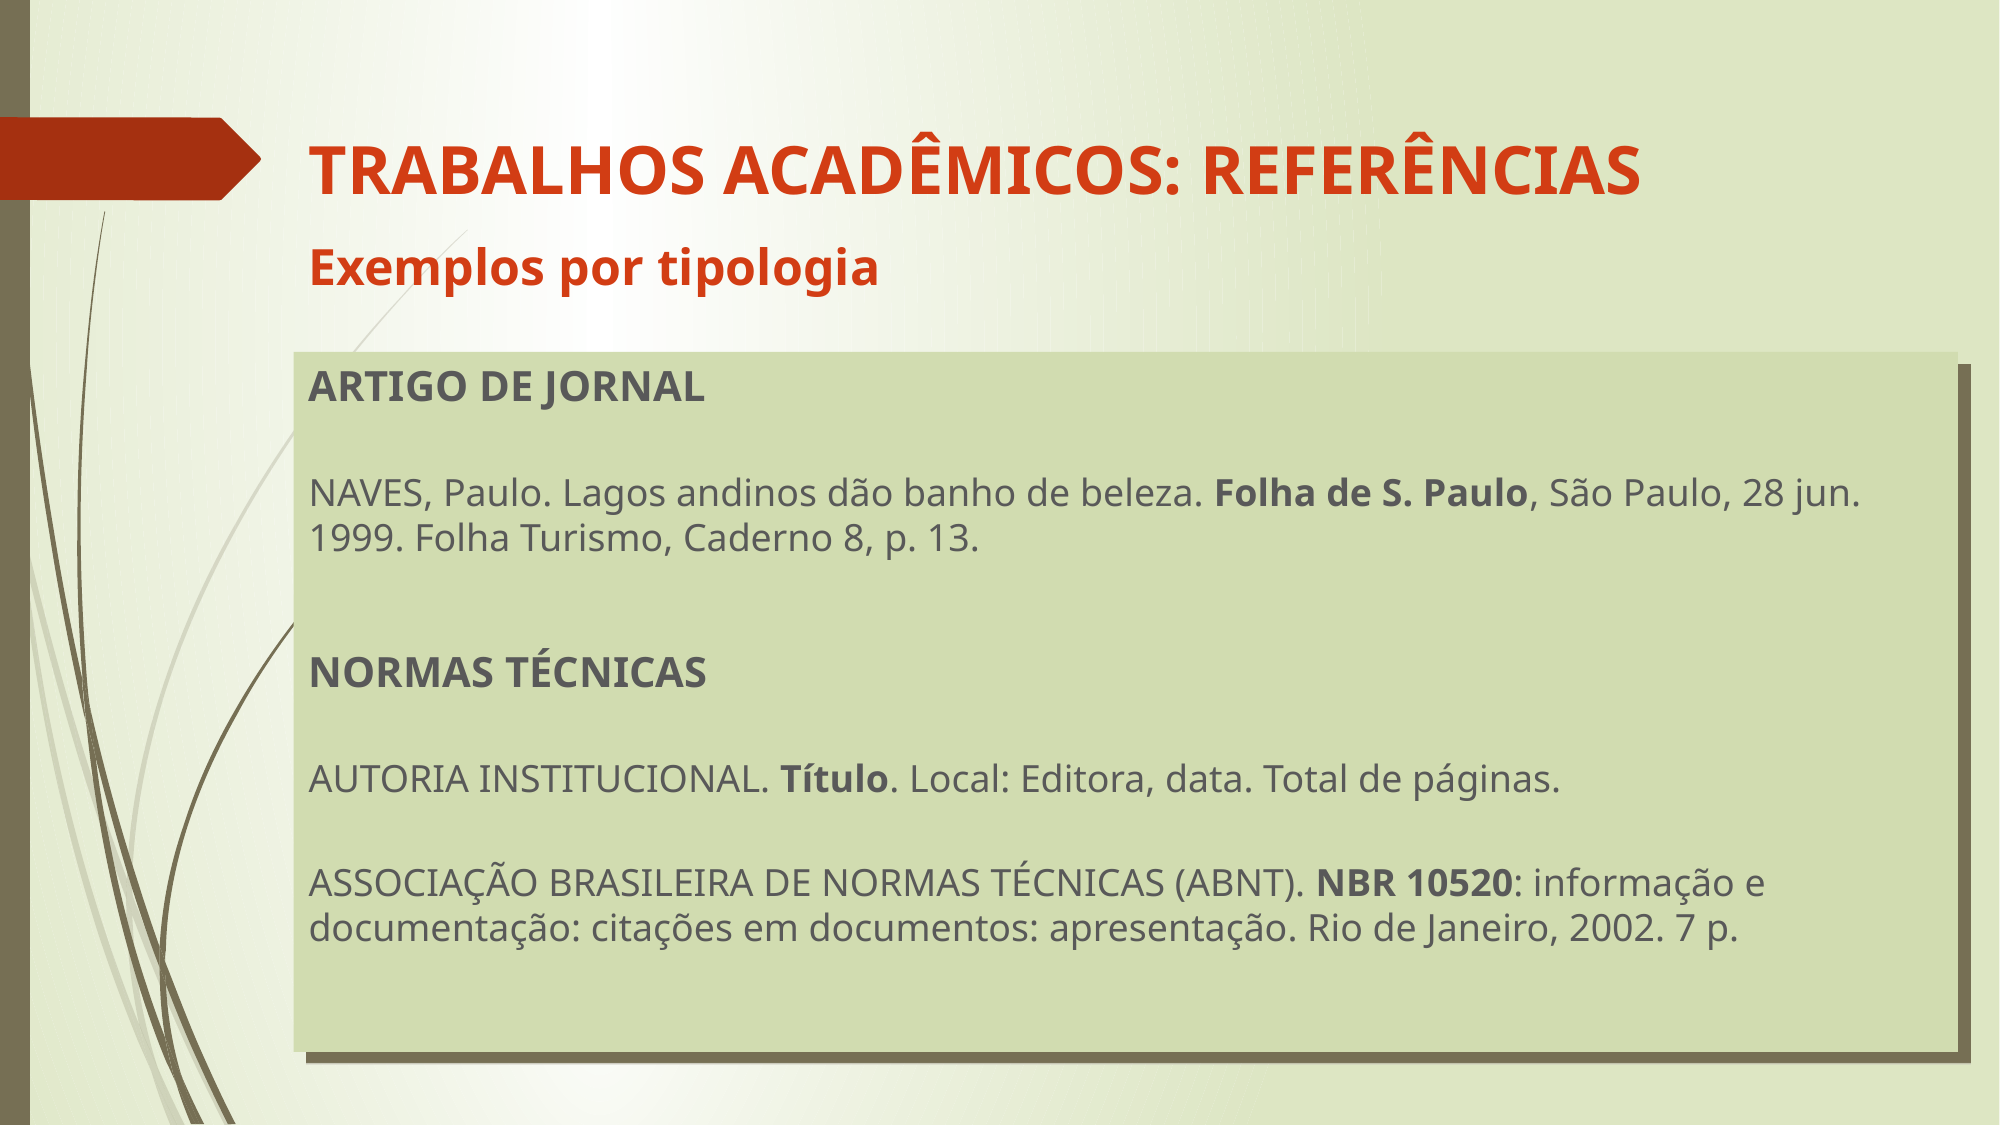

TRABALHOS ACADÊMICOS: REFERÊNCIAS
Exemplos por tipologia
# ARTIGO DE JORNAL
NAVES, Paulo. Lagos andinos dão banho de beleza. Folha de S. Paulo, São Paulo, 28 jun. 1999. Folha Turismo, Caderno 8, p. 13.
NORMAS TÉCNICAS
AUTORIA INSTITUCIONAL. Título. Local: Editora, data. Total de páginas.
ASSOCIAÇÃO BRASILEIRA DE NORMAS TÉCNICAS (ABNT). NBR 10520: informação e documentação: citações em documentos: apresentação. Rio de Janeiro, 2002. 7 p.